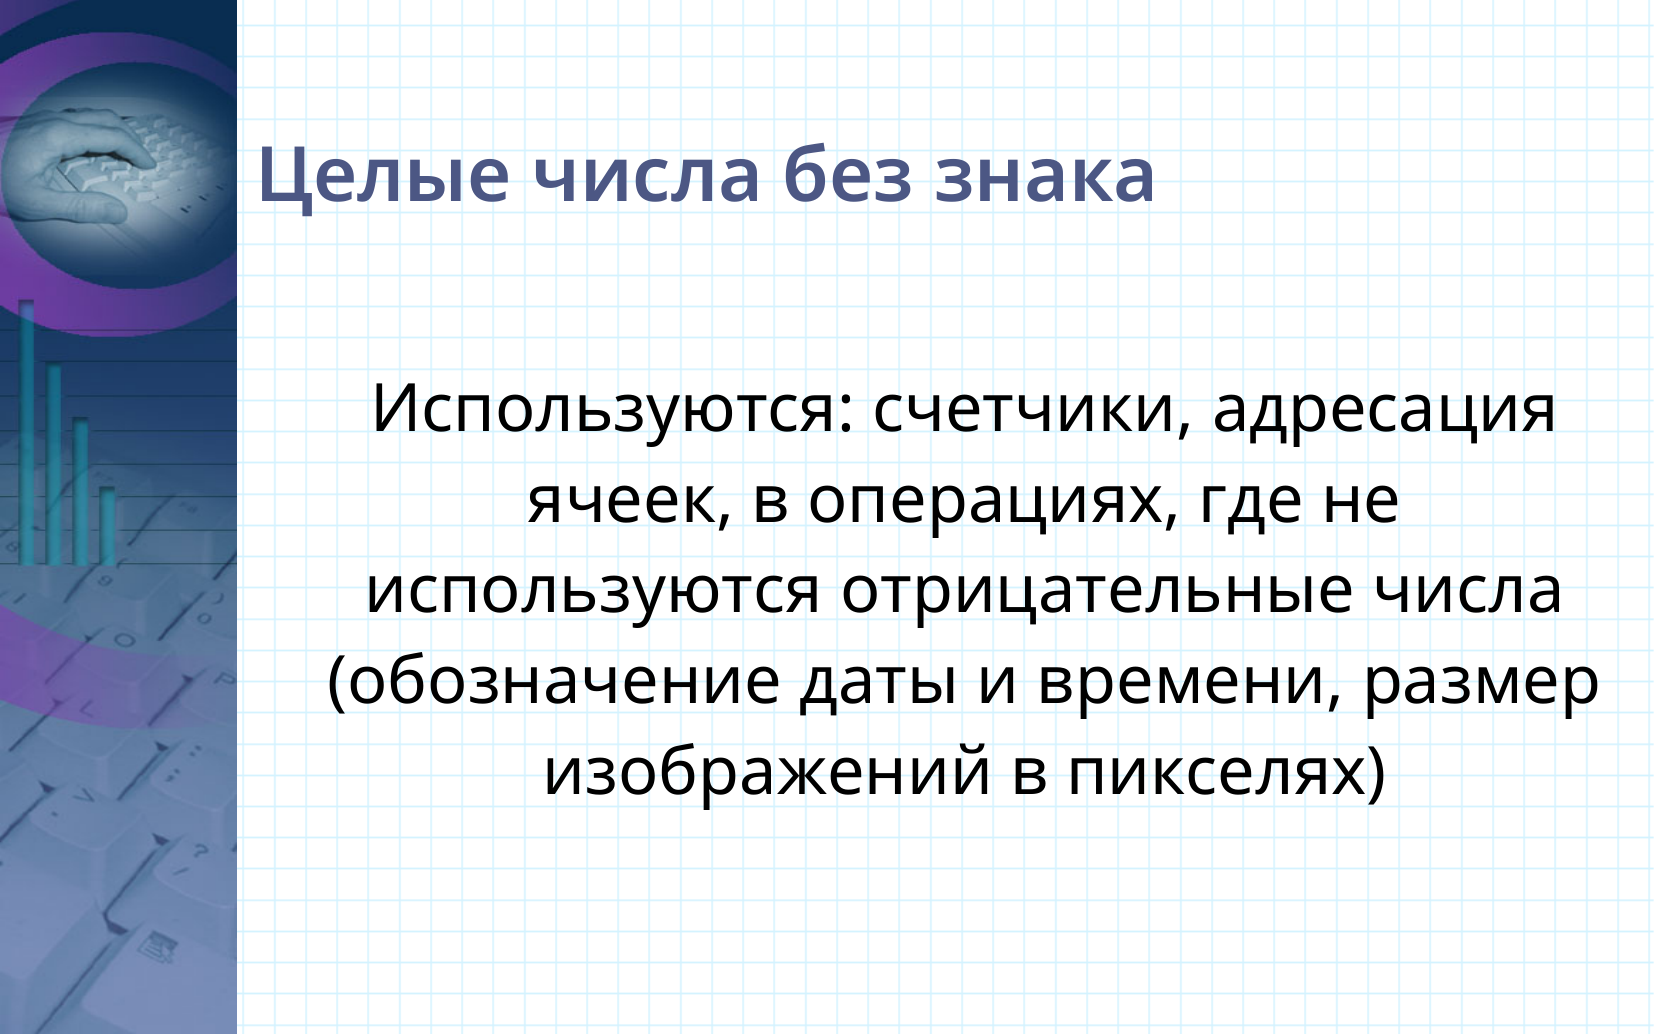

# Целые числа без знака
Используются: счетчики, адресация ячеек, в операциях, где не используются отрицательные числа (обозначение даты и времени, размер изображений в пикселях)